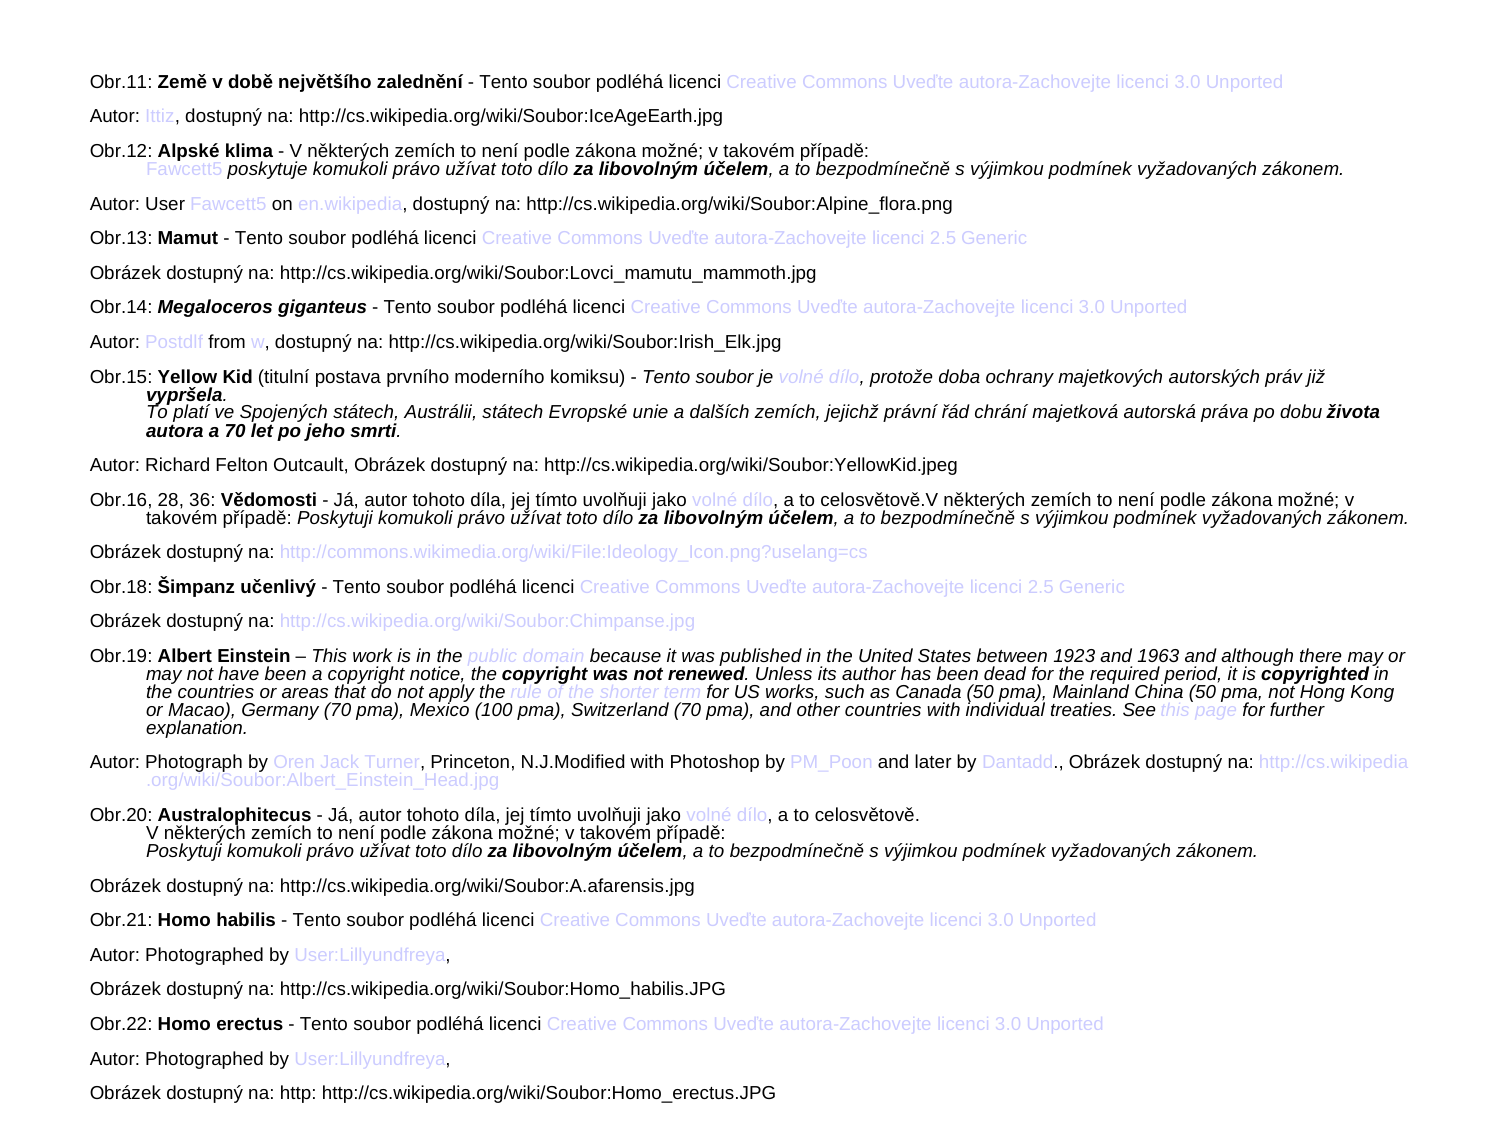

# Obr.11: Země v době největšího zalednění - Tento soubor podléhá licenci Creative Commons Uveďte autora-Zachovejte licenci 3.0 Unported
Autor: Ittiz, dostupný na: http://cs.wikipedia.org/wiki/Soubor:IceAgeEarth.jpg
Obr.12: Alpské klima - V některých zemích to není podle zákona možné; v takovém případě:
Fawcett5 poskytuje komukoli právo užívat toto dílo za libovolným účelem, a to bezpodmínečně s výjimkou podmínek vyžadovaných zákonem.
Autor: User Fawcett5 on en.wikipedia, dostupný na: http://cs.wikipedia.org/wiki/Soubor:Alpine_flora.png
Obr.13: Mamut - Tento soubor podléhá licenci Creative Commons Uveďte autora-Zachovejte licenci 2.5 Generic
Obrázek dostupný na: http://cs.wikipedia.org/wiki/Soubor:Lovci_mamutu_mammoth.jpg
Obr.14: Megaloceros giganteus - Tento soubor podléhá licenci Creative Commons Uveďte autora-Zachovejte licenci 3.0 Unported
Autor: Postdlf from w, dostupný na: http://cs.wikipedia.org/wiki/Soubor:Irish_Elk.jpg
Obr.15: Yellow Kid (titulní postava prvního moderního komiksu) - Tento soubor je volné dílo, protože doba ochrany majetkových autorských práv již vypršela.
To platí ve Spojených státech, Austrálii, státech Evropské unie a dalších zemích, jejichž právní řád chrání majetková autorská práva po dobu života autora a 70 let po jeho smrti.
Autor: Richard Felton Outcault, Obrázek dostupný na: http://cs.wikipedia.org/wiki/Soubor:YellowKid.jpeg
Obr.16, 28, 36: Vědomosti - Já, autor tohoto díla, jej tímto uvolňuji jako volné dílo, a to celosvětově.V některých zemích to není podle zákona možné; v takovém případě: Poskytuji komukoli právo užívat toto dílo za libovolným účelem, a to bezpodmínečně s výjimkou podmínek vyžadovaných zákonem.
Obrázek dostupný na: http://commons.wikimedia.org/wiki/File:Ideology_Icon.png?uselang=cs
Obr.18: Šimpanz učenlivý - Tento soubor podléhá licenci Creative Commons Uveďte autora-Zachovejte licenci 2.5 Generic
Obrázek dostupný na: http://cs.wikipedia.org/wiki/Soubor:Chimpanse.jpg
Obr.19: Albert Einstein – This work is in the public domain because it was published in the United States between 1923 and 1963 and although there may or may not have been a copyright notice, the copyright was not renewed. Unless its author has been dead for the required period, it is copyrighted in the countries or areas that do not apply the rule of the shorter term for US works, such as Canada (50 pma), Mainland China (50 pma, not Hong Kong or Macao), Germany (70 pma), Mexico (100 pma), Switzerland (70 pma), and other countries with individual treaties. See this page for further explanation.
Autor: Photograph by Oren Jack Turner, Princeton, N.J.Modified with Photoshop by PM_Poon and later by Dantadd., Obrázek dostupný na: http://cs.wikipedia.org/wiki/Soubor:Albert_Einstein_Head.jpg
Obr.20: Australophitecus - Já, autor tohoto díla, jej tímto uvolňuji jako volné dílo, a to celosvětově.
V některých zemích to není podle zákona možné; v takovém případě:
Poskytuji komukoli právo užívat toto dílo za libovolným účelem, a to bezpodmínečně s výjimkou podmínek vyžadovaných zákonem.
Obrázek dostupný na: http://cs.wikipedia.org/wiki/Soubor:A.afarensis.jpg
Obr.21: Homo habilis - Tento soubor podléhá licenci Creative Commons Uveďte autora-Zachovejte licenci 3.0 Unported
Autor: Photographed by User:Lillyundfreya,
Obrázek dostupný na: http://cs.wikipedia.org/wiki/Soubor:Homo_habilis.JPG
Obr.22: Homo erectus - Tento soubor podléhá licenci Creative Commons Uveďte autora-Zachovejte licenci 3.0 Unported
Autor: Photographed by User:Lillyundfreya,
Obrázek dostupný na: http: http://cs.wikipedia.org/wiki/Soubor:Homo_erectus.JPG